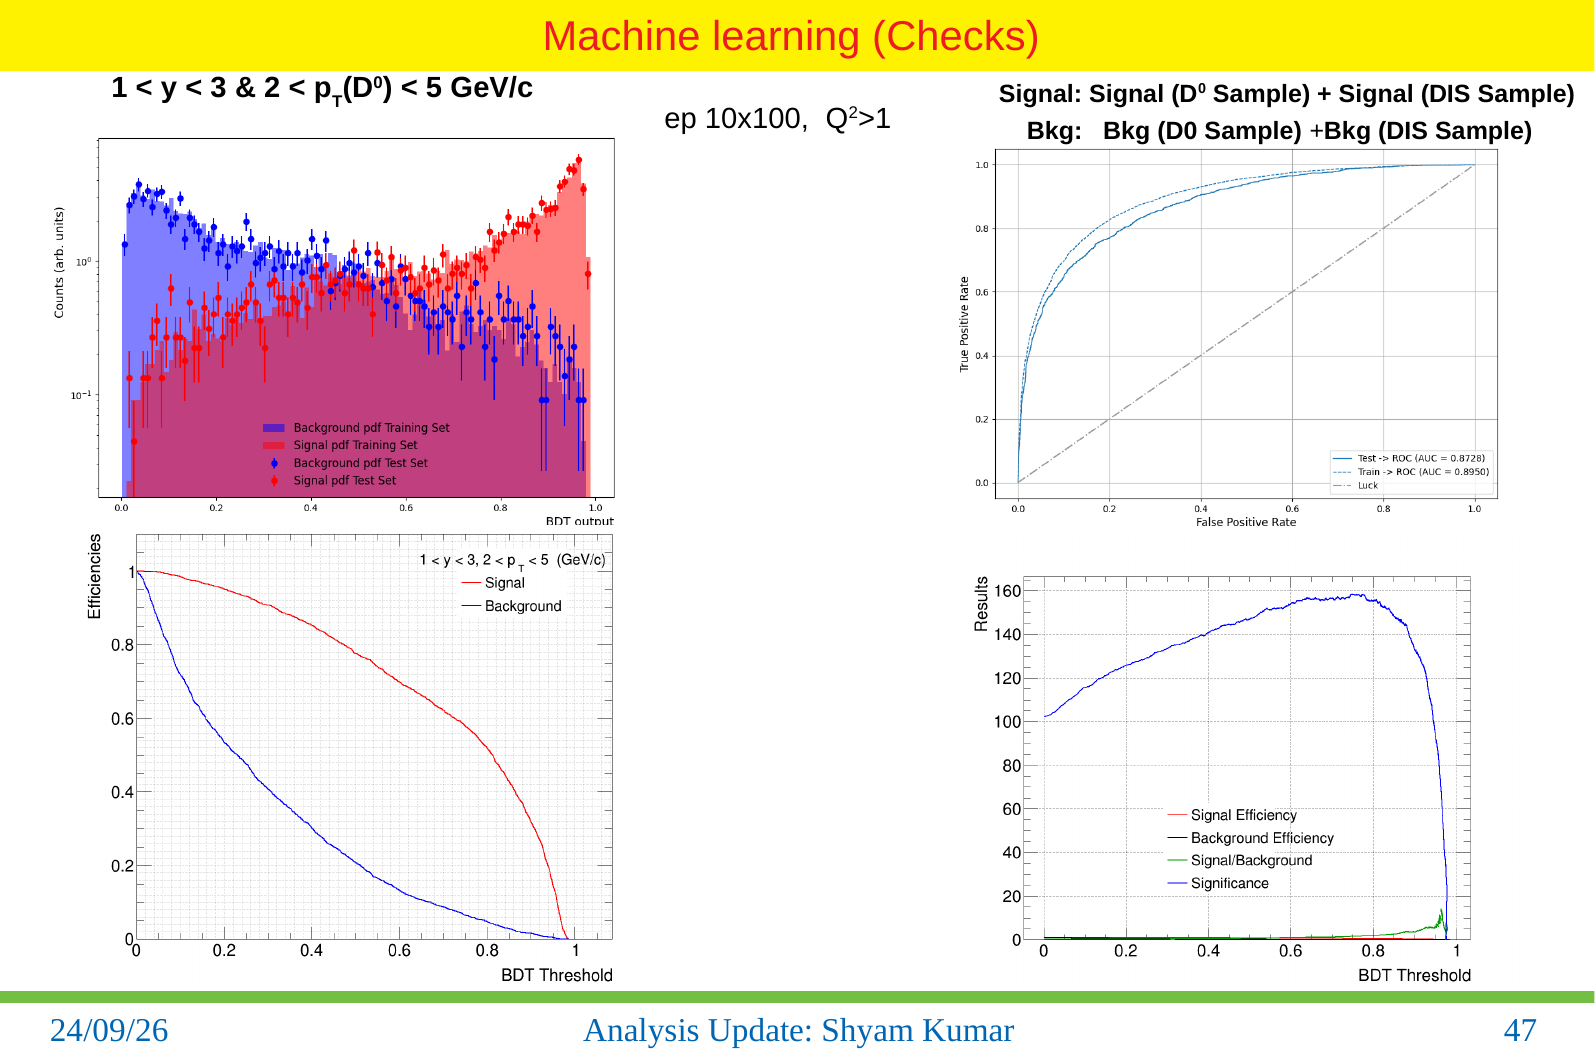

# Machine learning (Checks)
1 < y < 3 & 2 < pT(D0) < 5 GeV/c
Signal: Signal (D0 Sample) + Signal (DIS Sample)
Bkg: Bkg (D0 Sample) +Bkg (DIS Sample)
ep 10x100, Q2>1
Analysis Update: Shyam Kumar
47